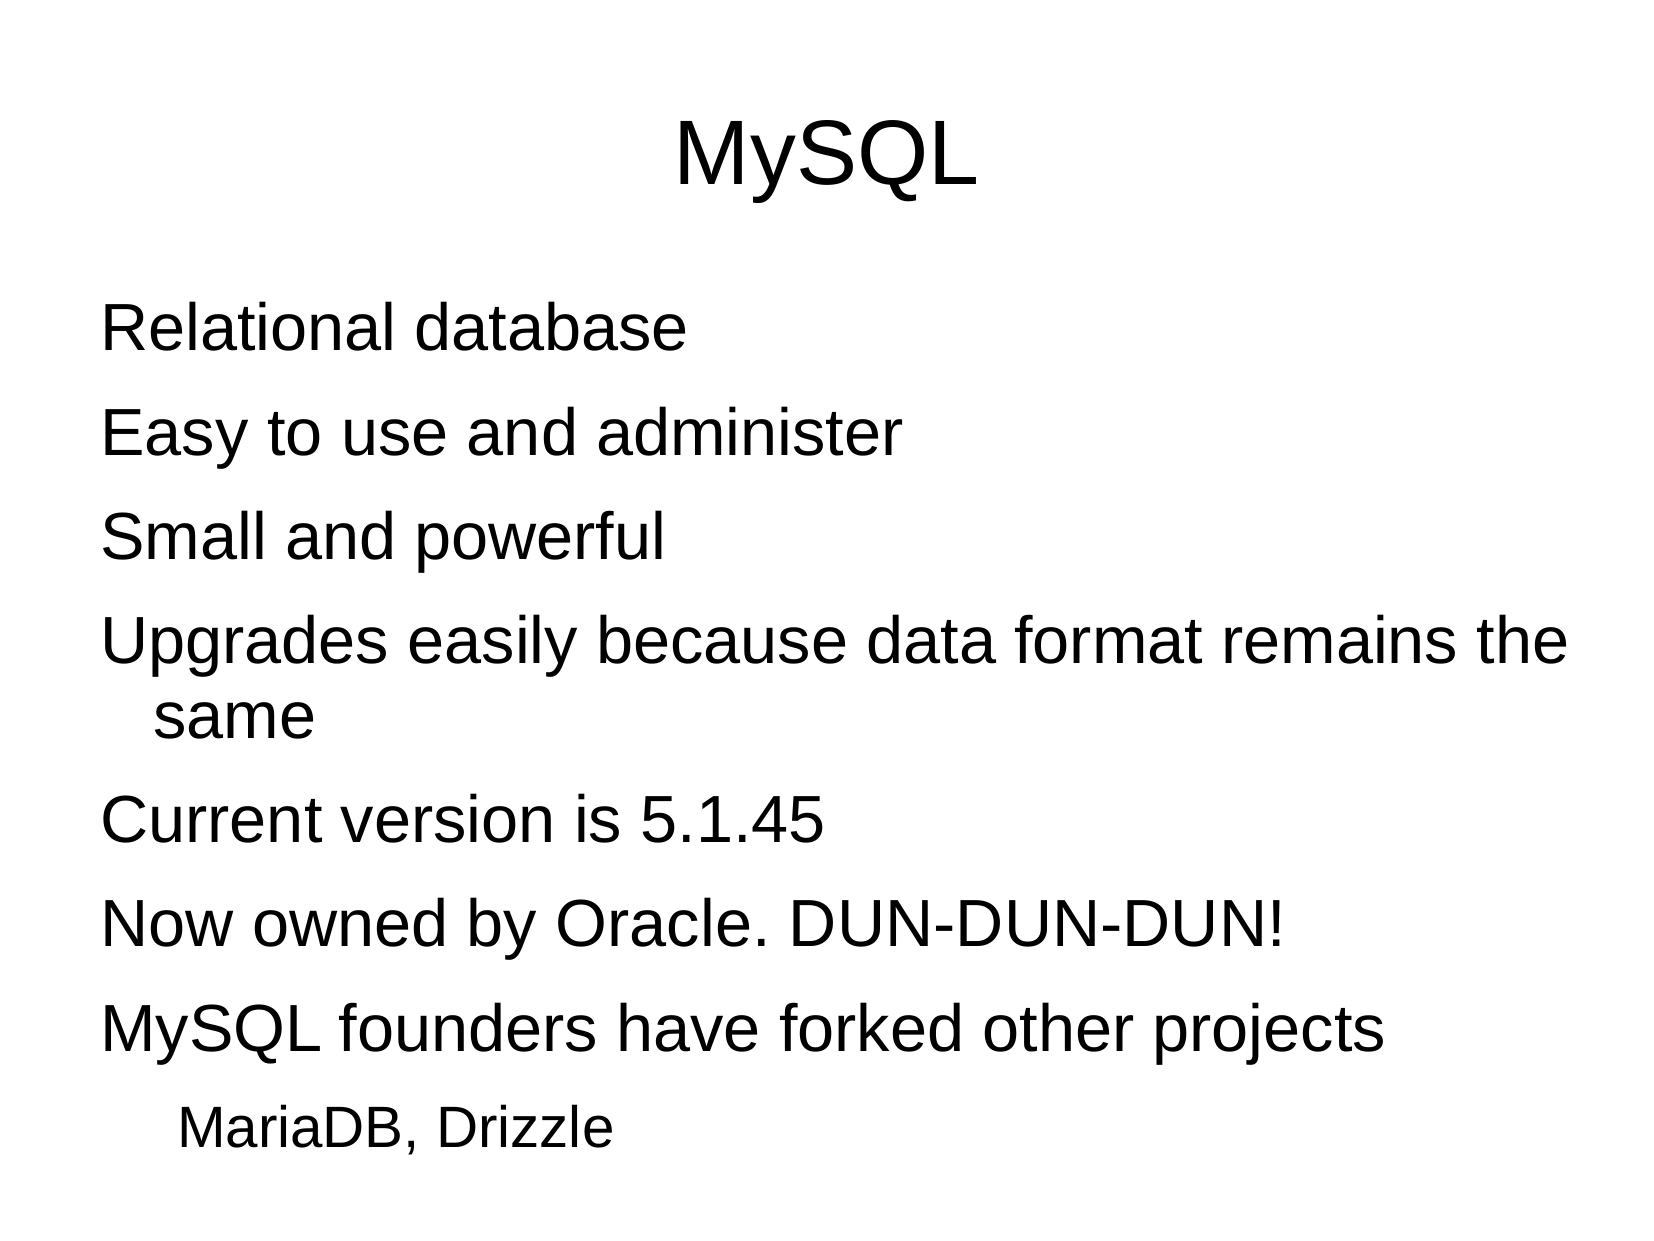

# MySQL
Relational database
Easy to use and administer
Small and powerful
Upgrades easily because data format remains the same
Current version is 5.1.45
Now owned by Oracle. DUN-DUN-DUN!
MySQL founders have forked other projects
MariaDB, Drizzle